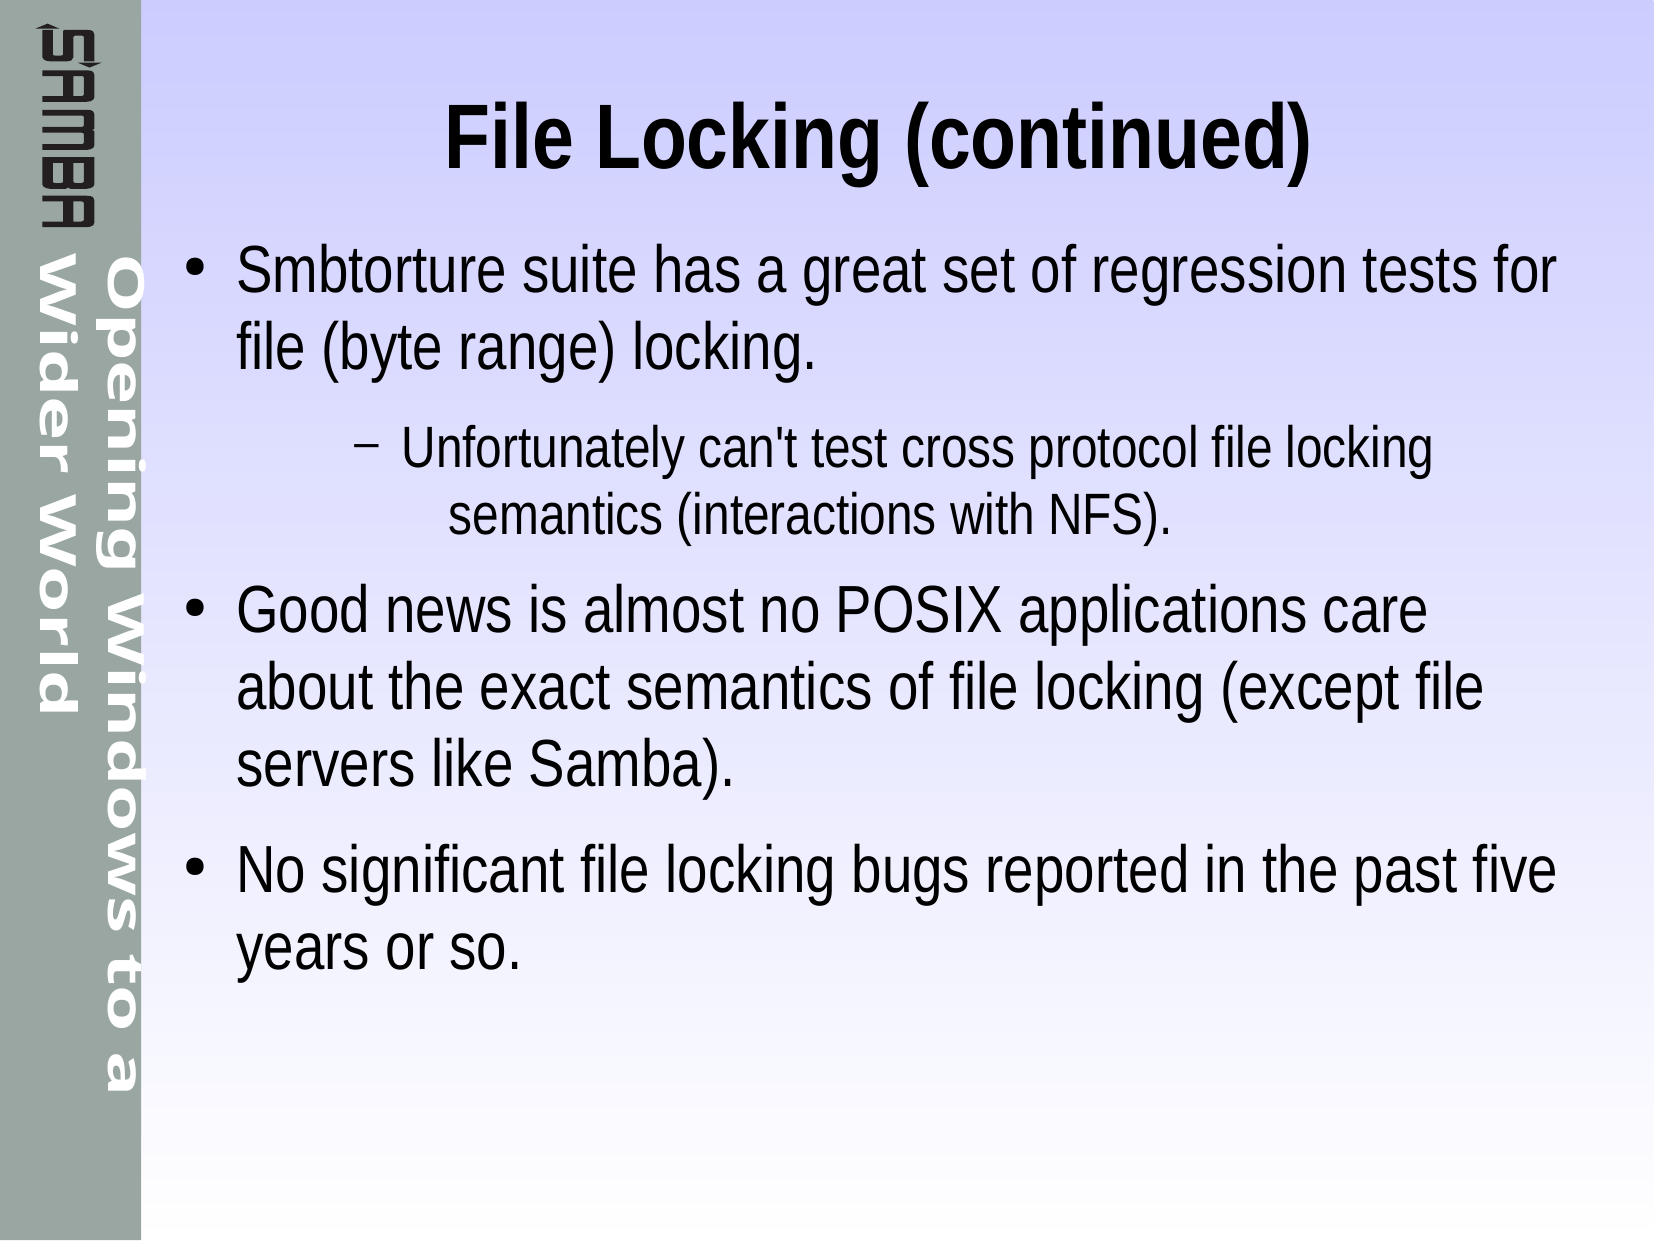

# File Locking (continued)
Smbtorture suite has a great set of regression tests for file (byte range) locking.
Unfortunately can't test cross protocol file locking semantics (interactions with NFS).
Good news is almost no POSIX applications care about the exact semantics of file locking (except file servers like Samba).
No significant file locking bugs reported in the past five years or so.